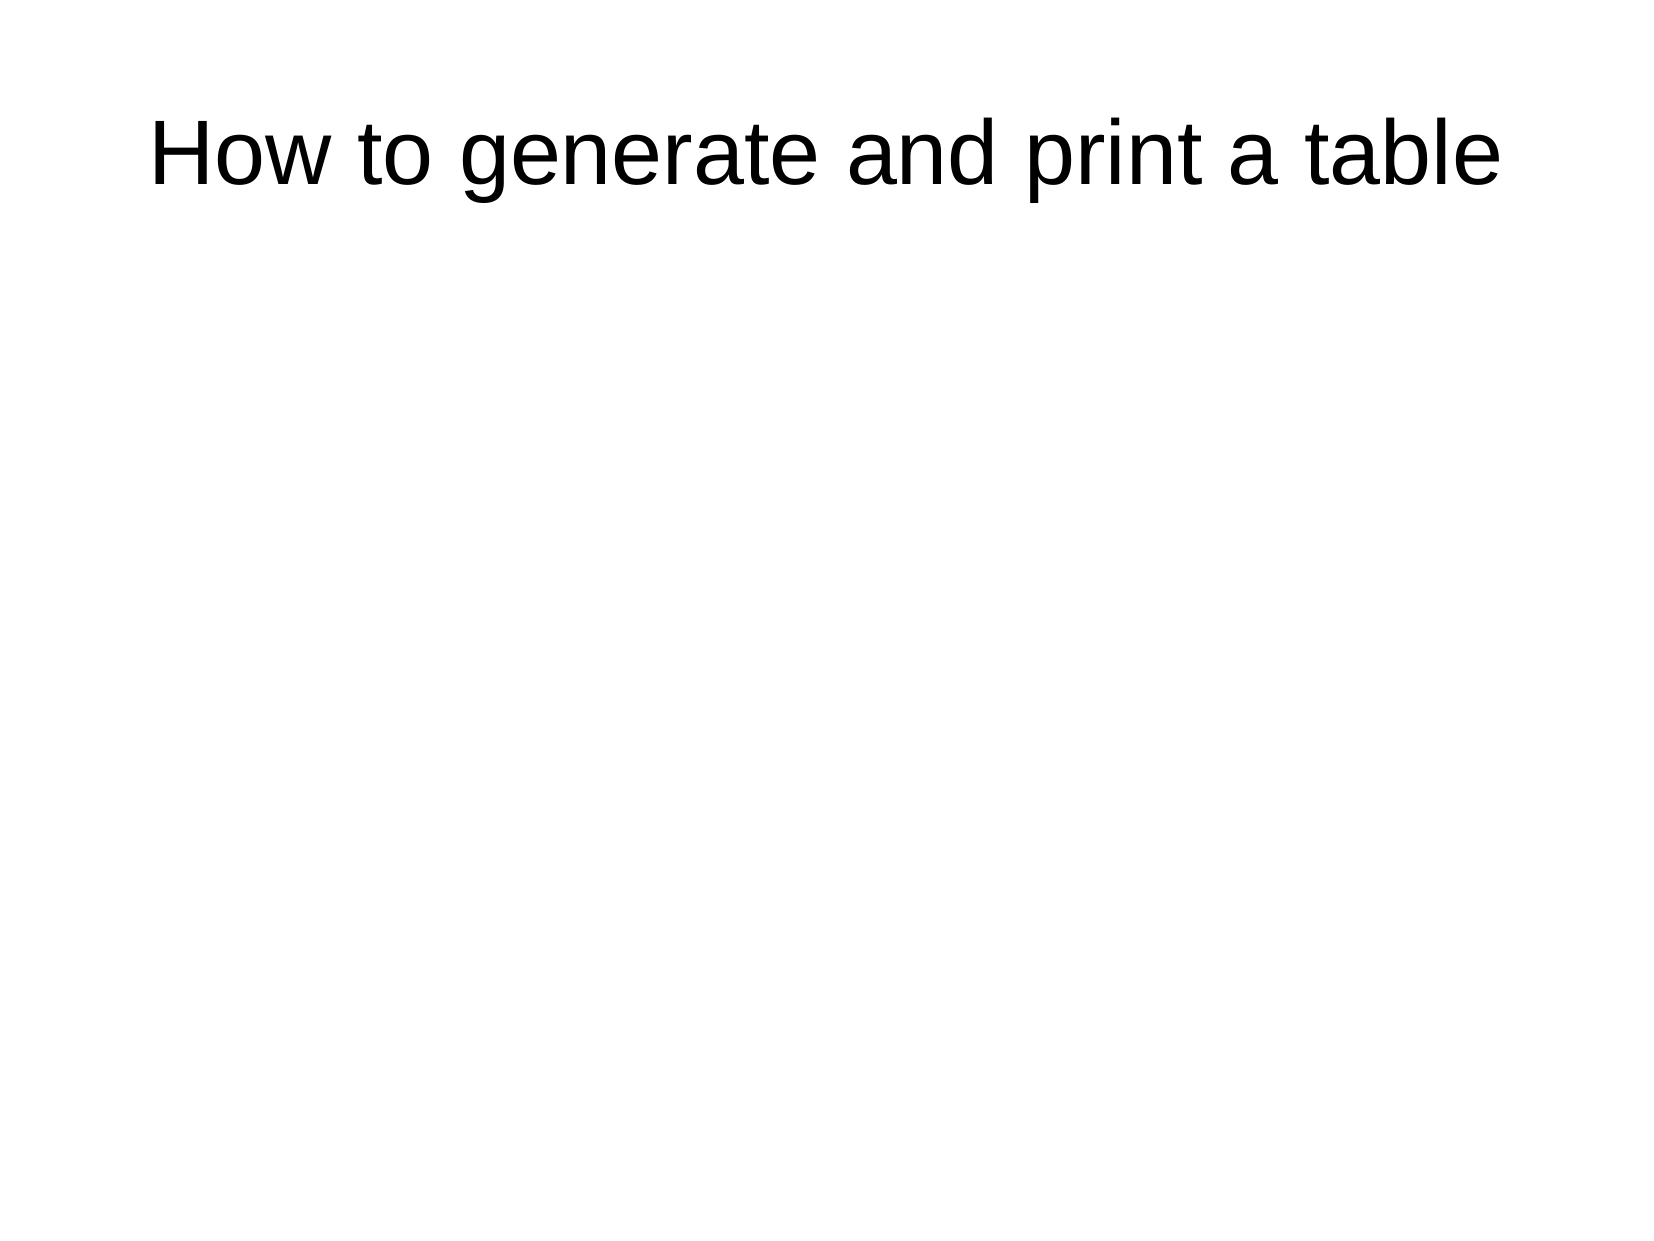

# How to generate and print a table